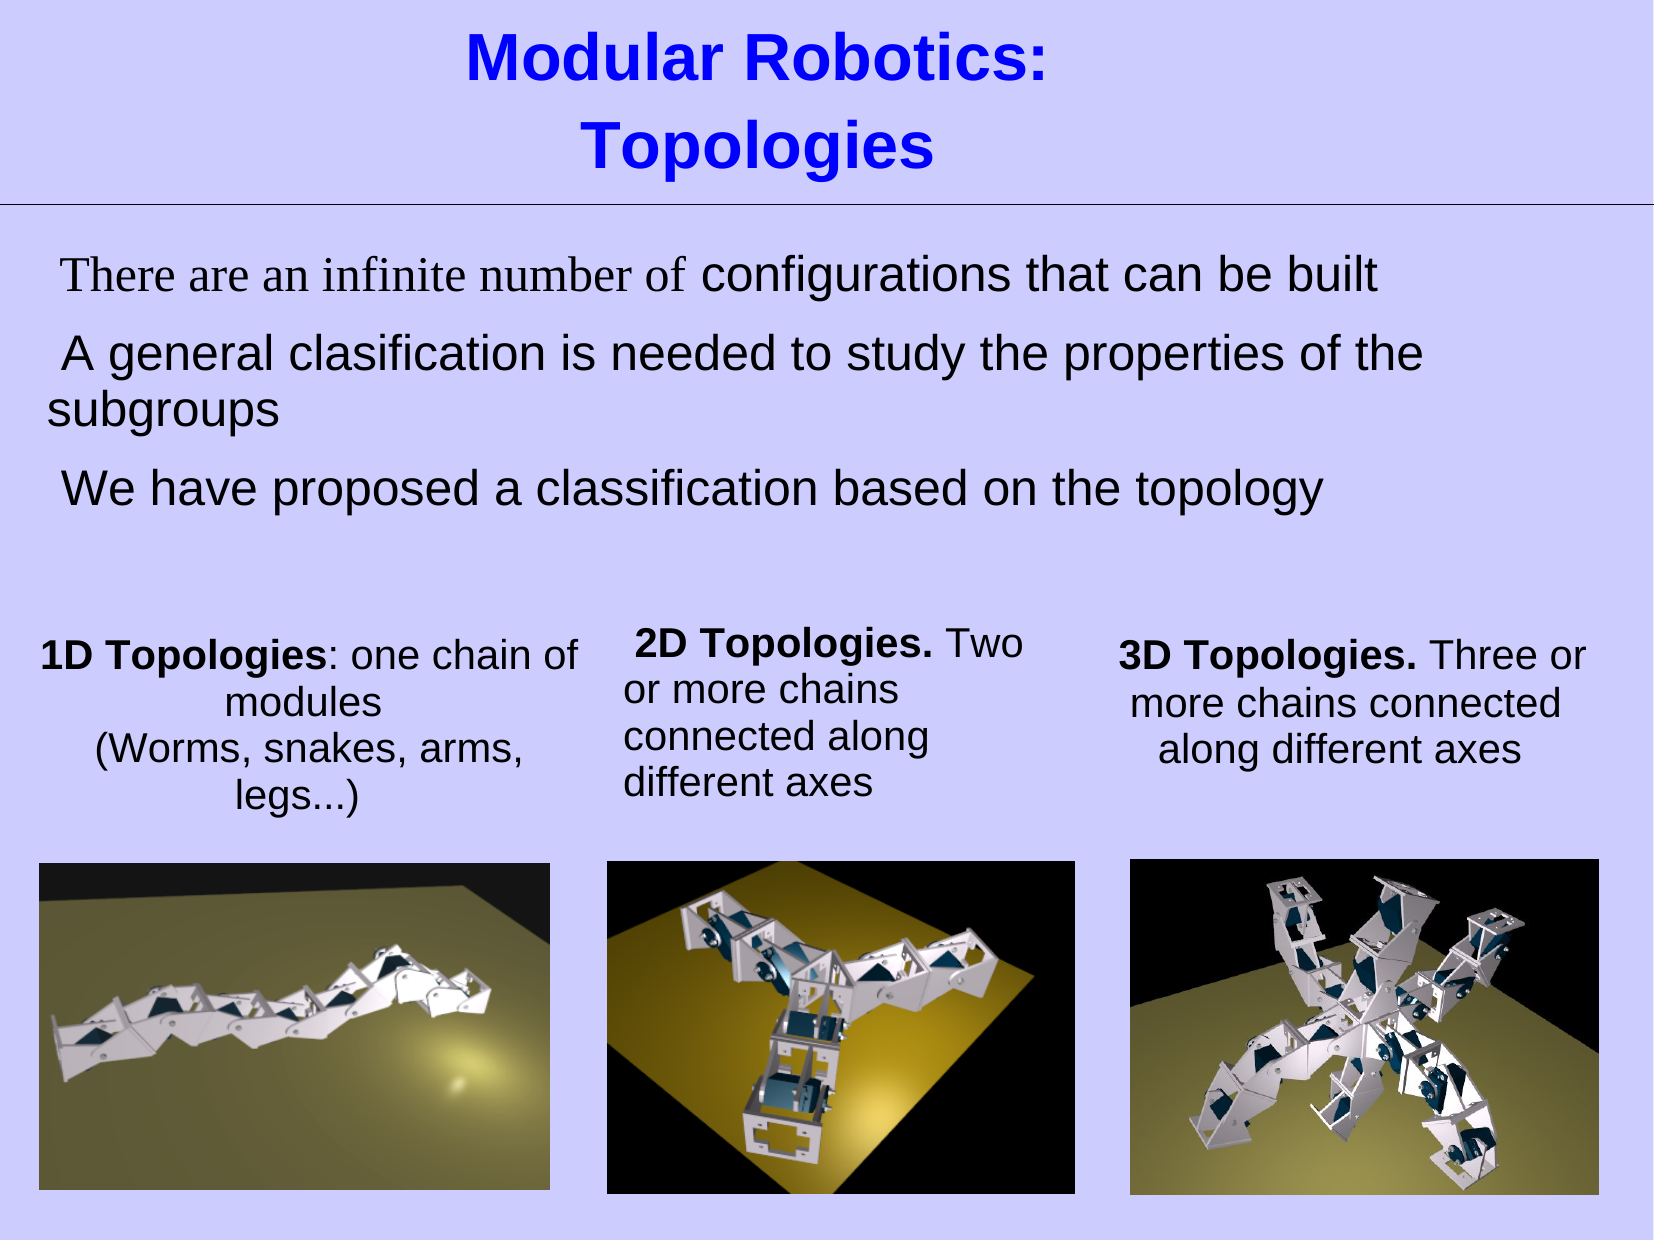

# Modular Robotics: Topologies
 There are an infinite number of configurations that can be built
 A general clasification is needed to study the properties of the subgroups
 We have proposed a classification based on the topology
 2D Topologies. Two or more chains connected along different axes
 3D Topologies. Three or more chains connected along different axes
 1D Topologies: one chain of modules
 (Worms, snakes, arms, legs...)